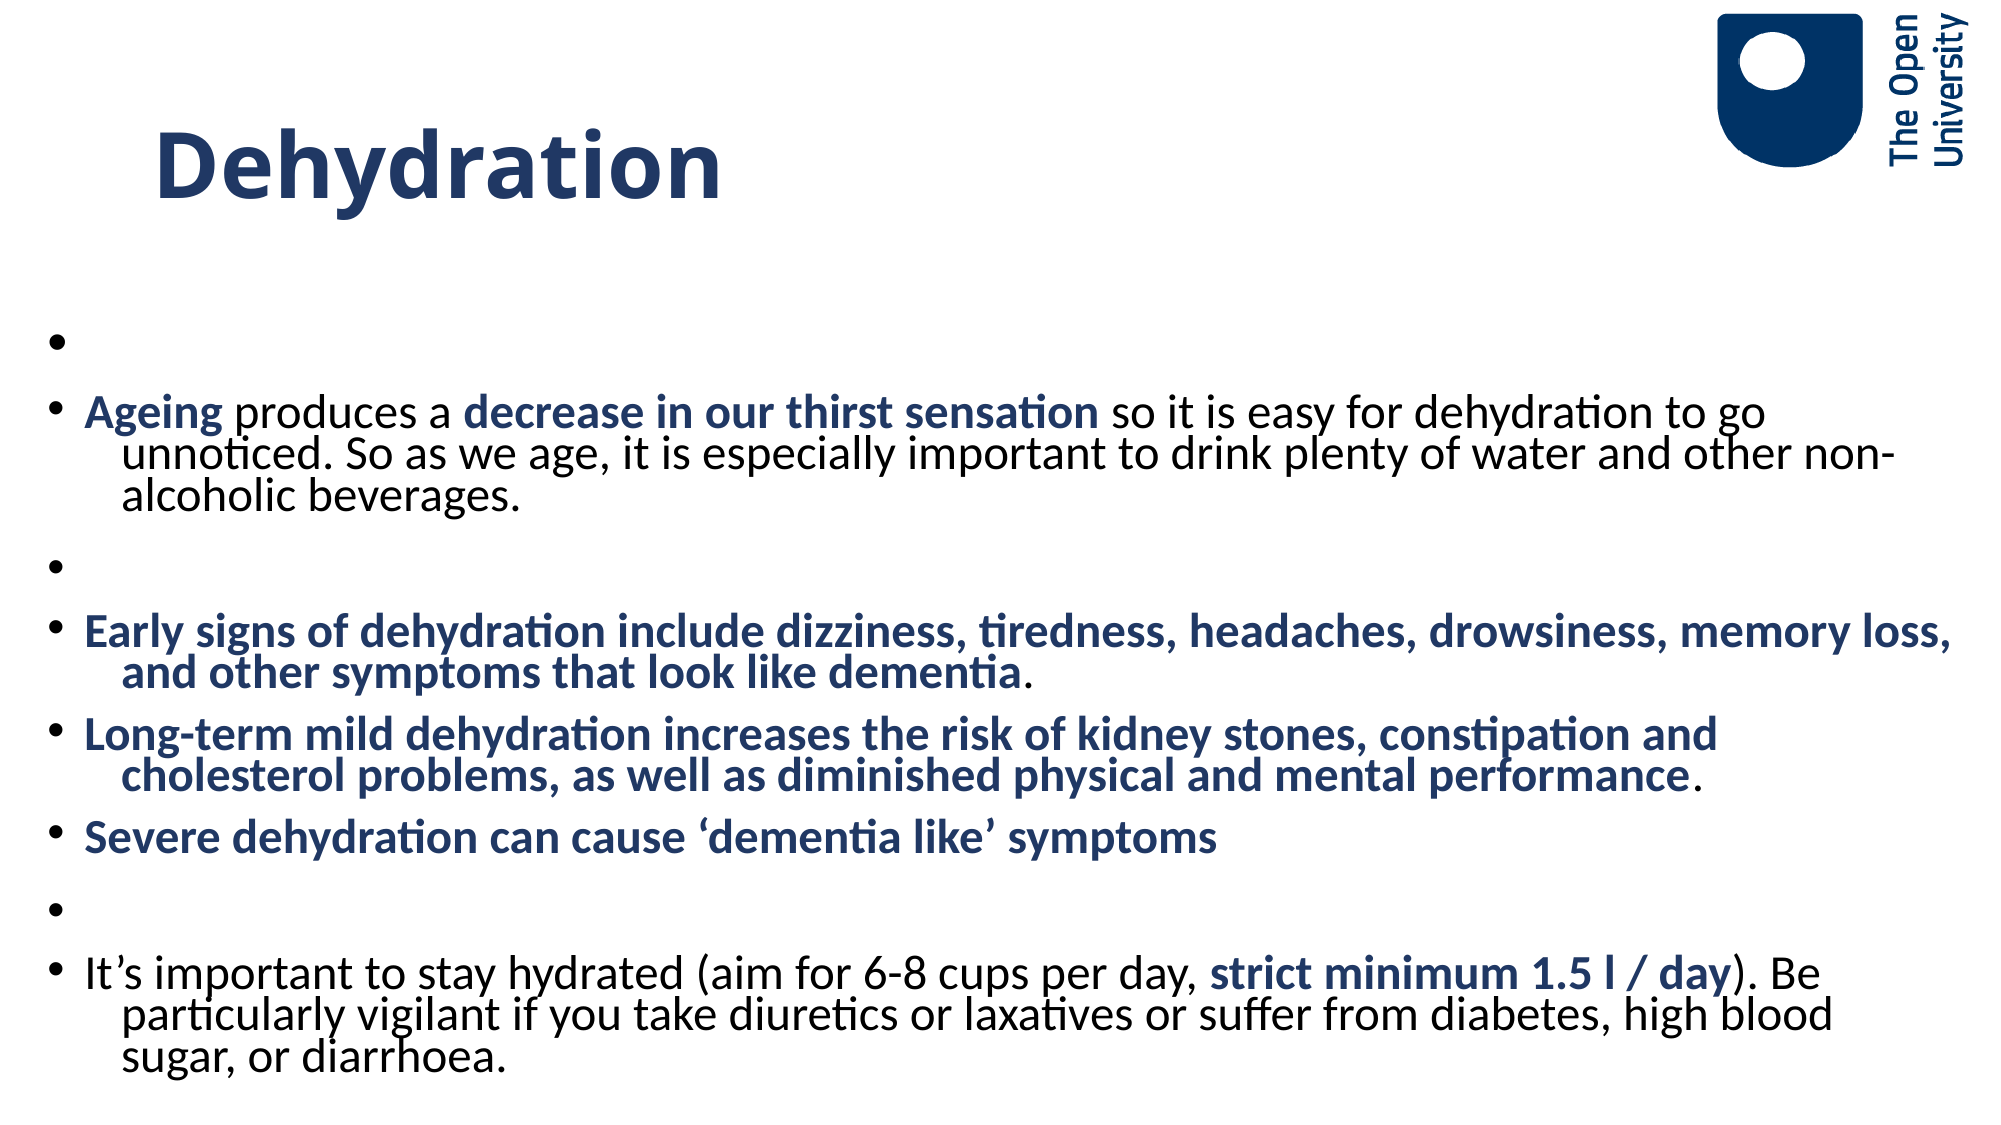

# Dehydration
Ageing produces a decrease in our thirst sensation so it is easy for dehydration to go unnoticed. So as we age, it is especially important to drink plenty of water and other non-alcoholic beverages.
Early signs of dehydration include dizziness, tiredness, headaches, drowsiness, memory loss, and other symptoms that look like dementia.
Long-term mild dehydration increases the risk of kidney stones, constipation and cholesterol problems, as well as diminished physical and mental performance.
Severe dehydration can cause ‘dementia like’ symptoms
It’s important to stay hydrated (aim for 6-8 cups per day, strict minimum 1.5 l / day). Be particularly vigilant if you take diuretics or laxatives or suffer from diabetes, high blood sugar, or diarrhoea.